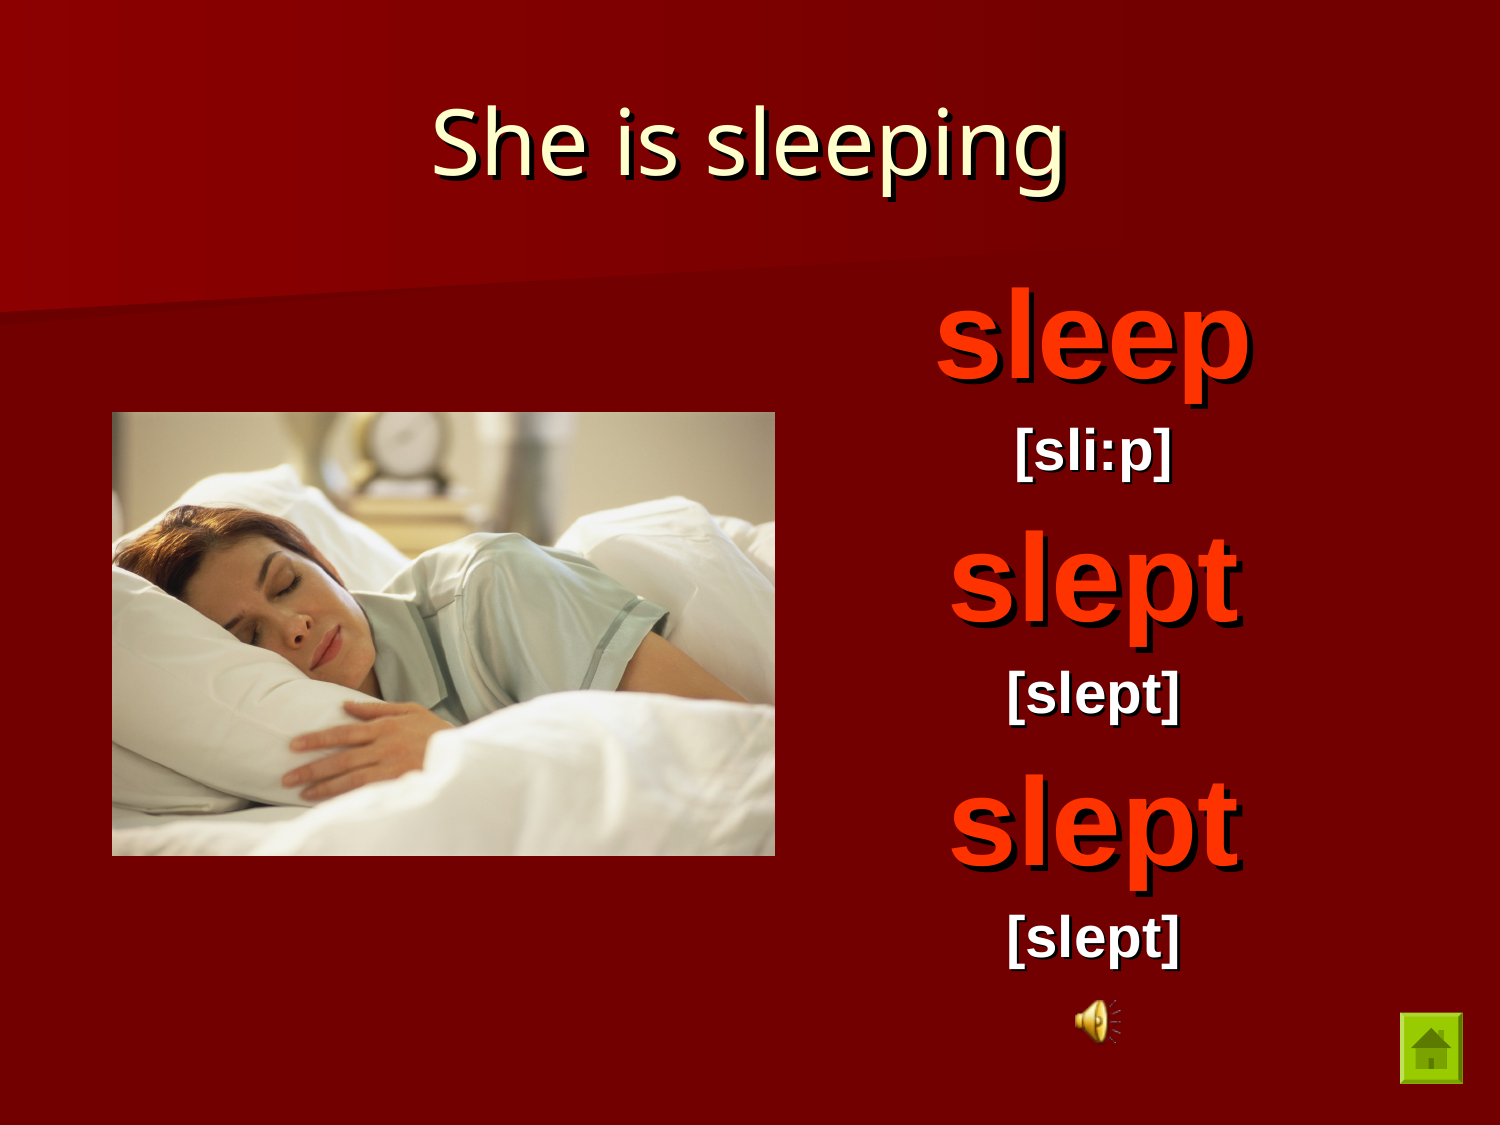

# She is sleeping
sleep
[sli:p]
slept
[slept]
slept
[slept]